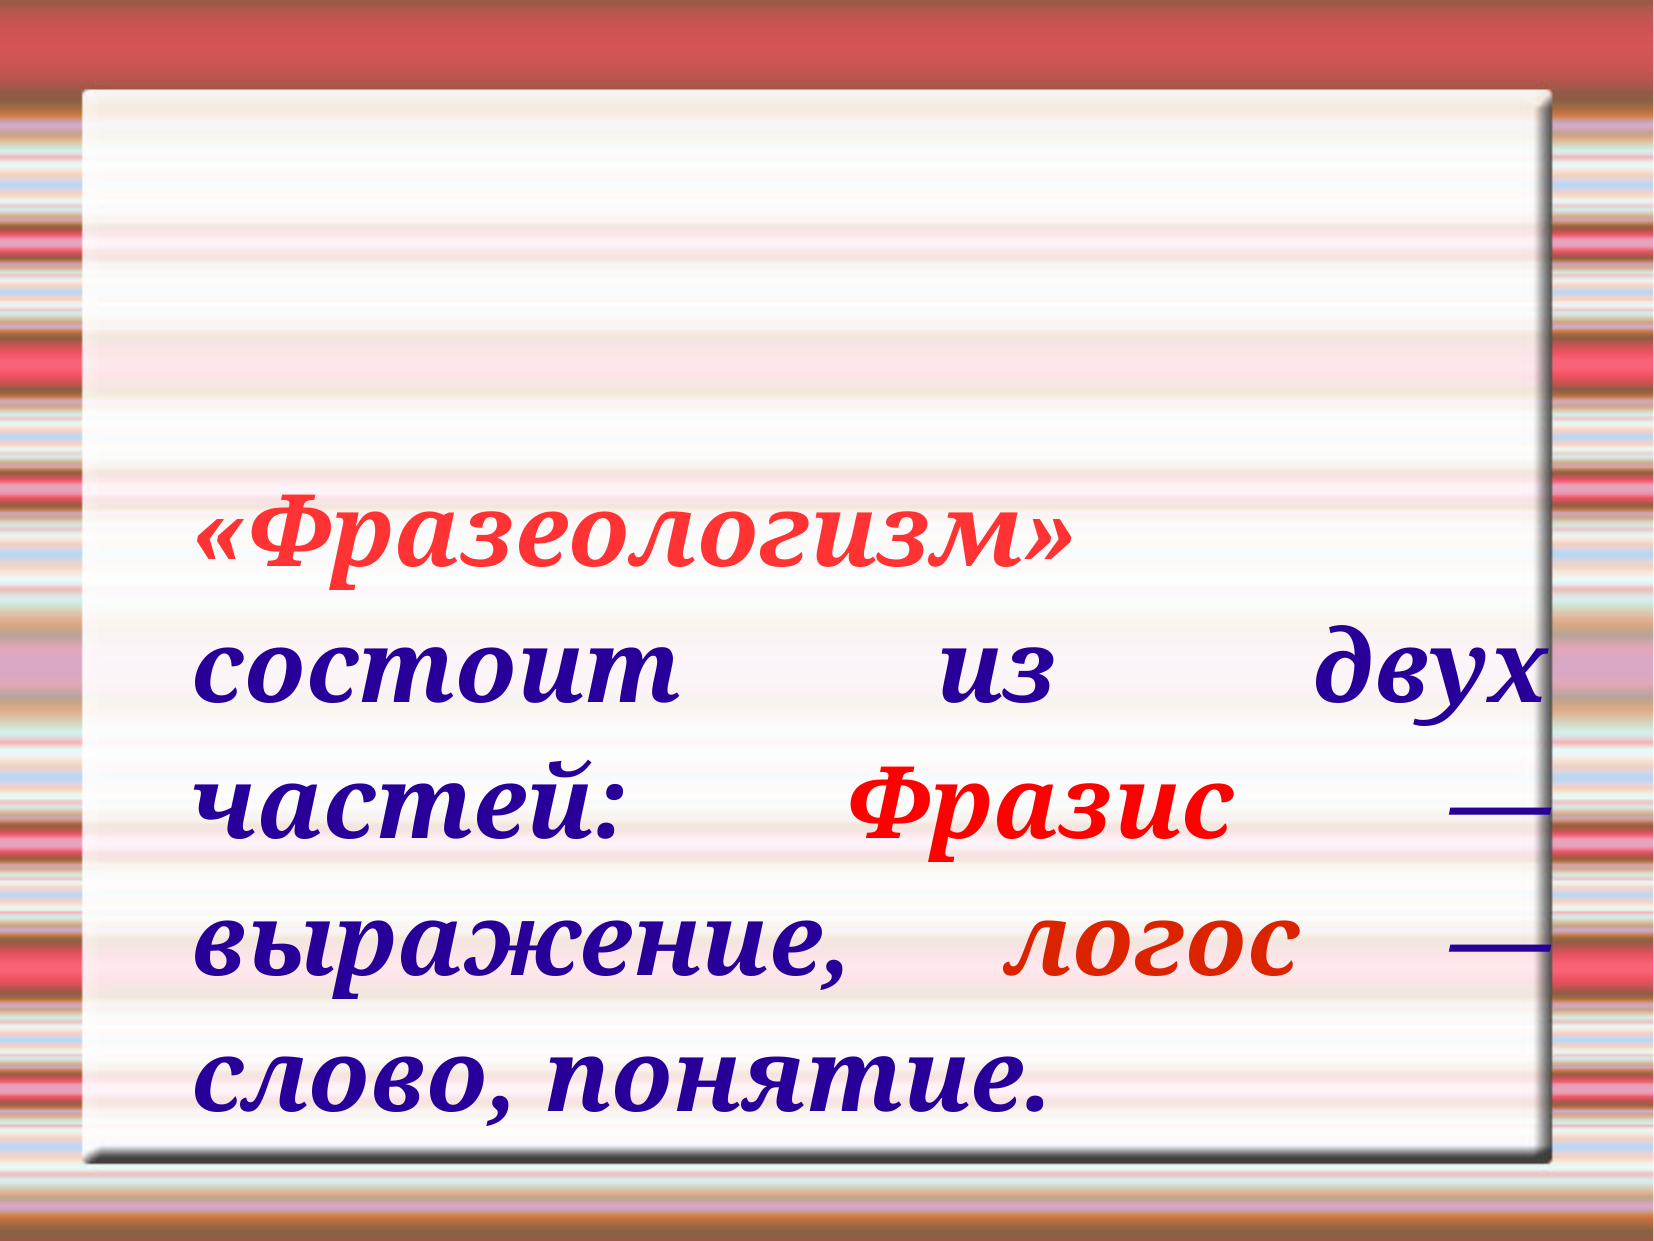

#
«Фразеологизм» состоит из двух частей: Фразис — выражение, логос — слово, понятие.